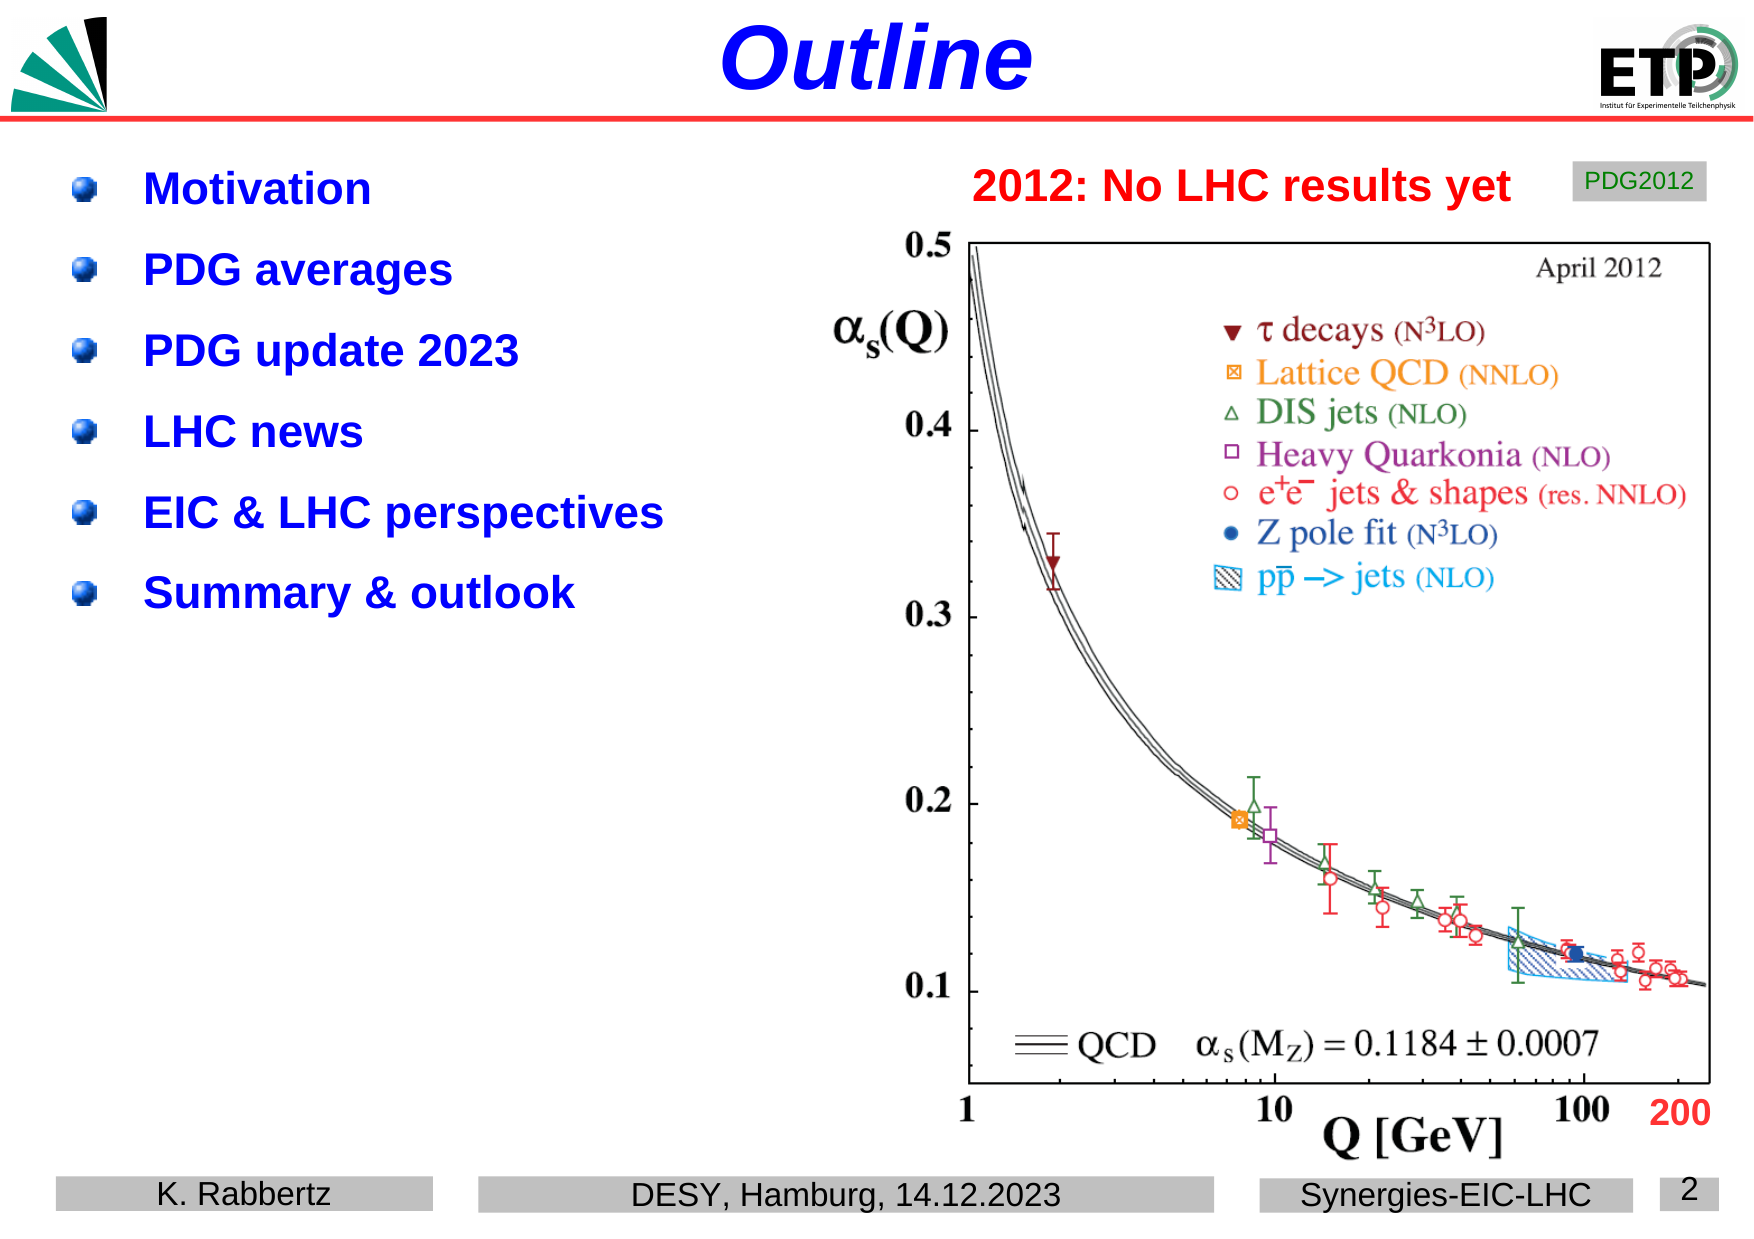

Outline
2012: No LHC results yet
PDG2012
# Motivation
PDG averages
PDG update 2023
LHC news
EIC & LHC perspectives
Summary & outlook
200